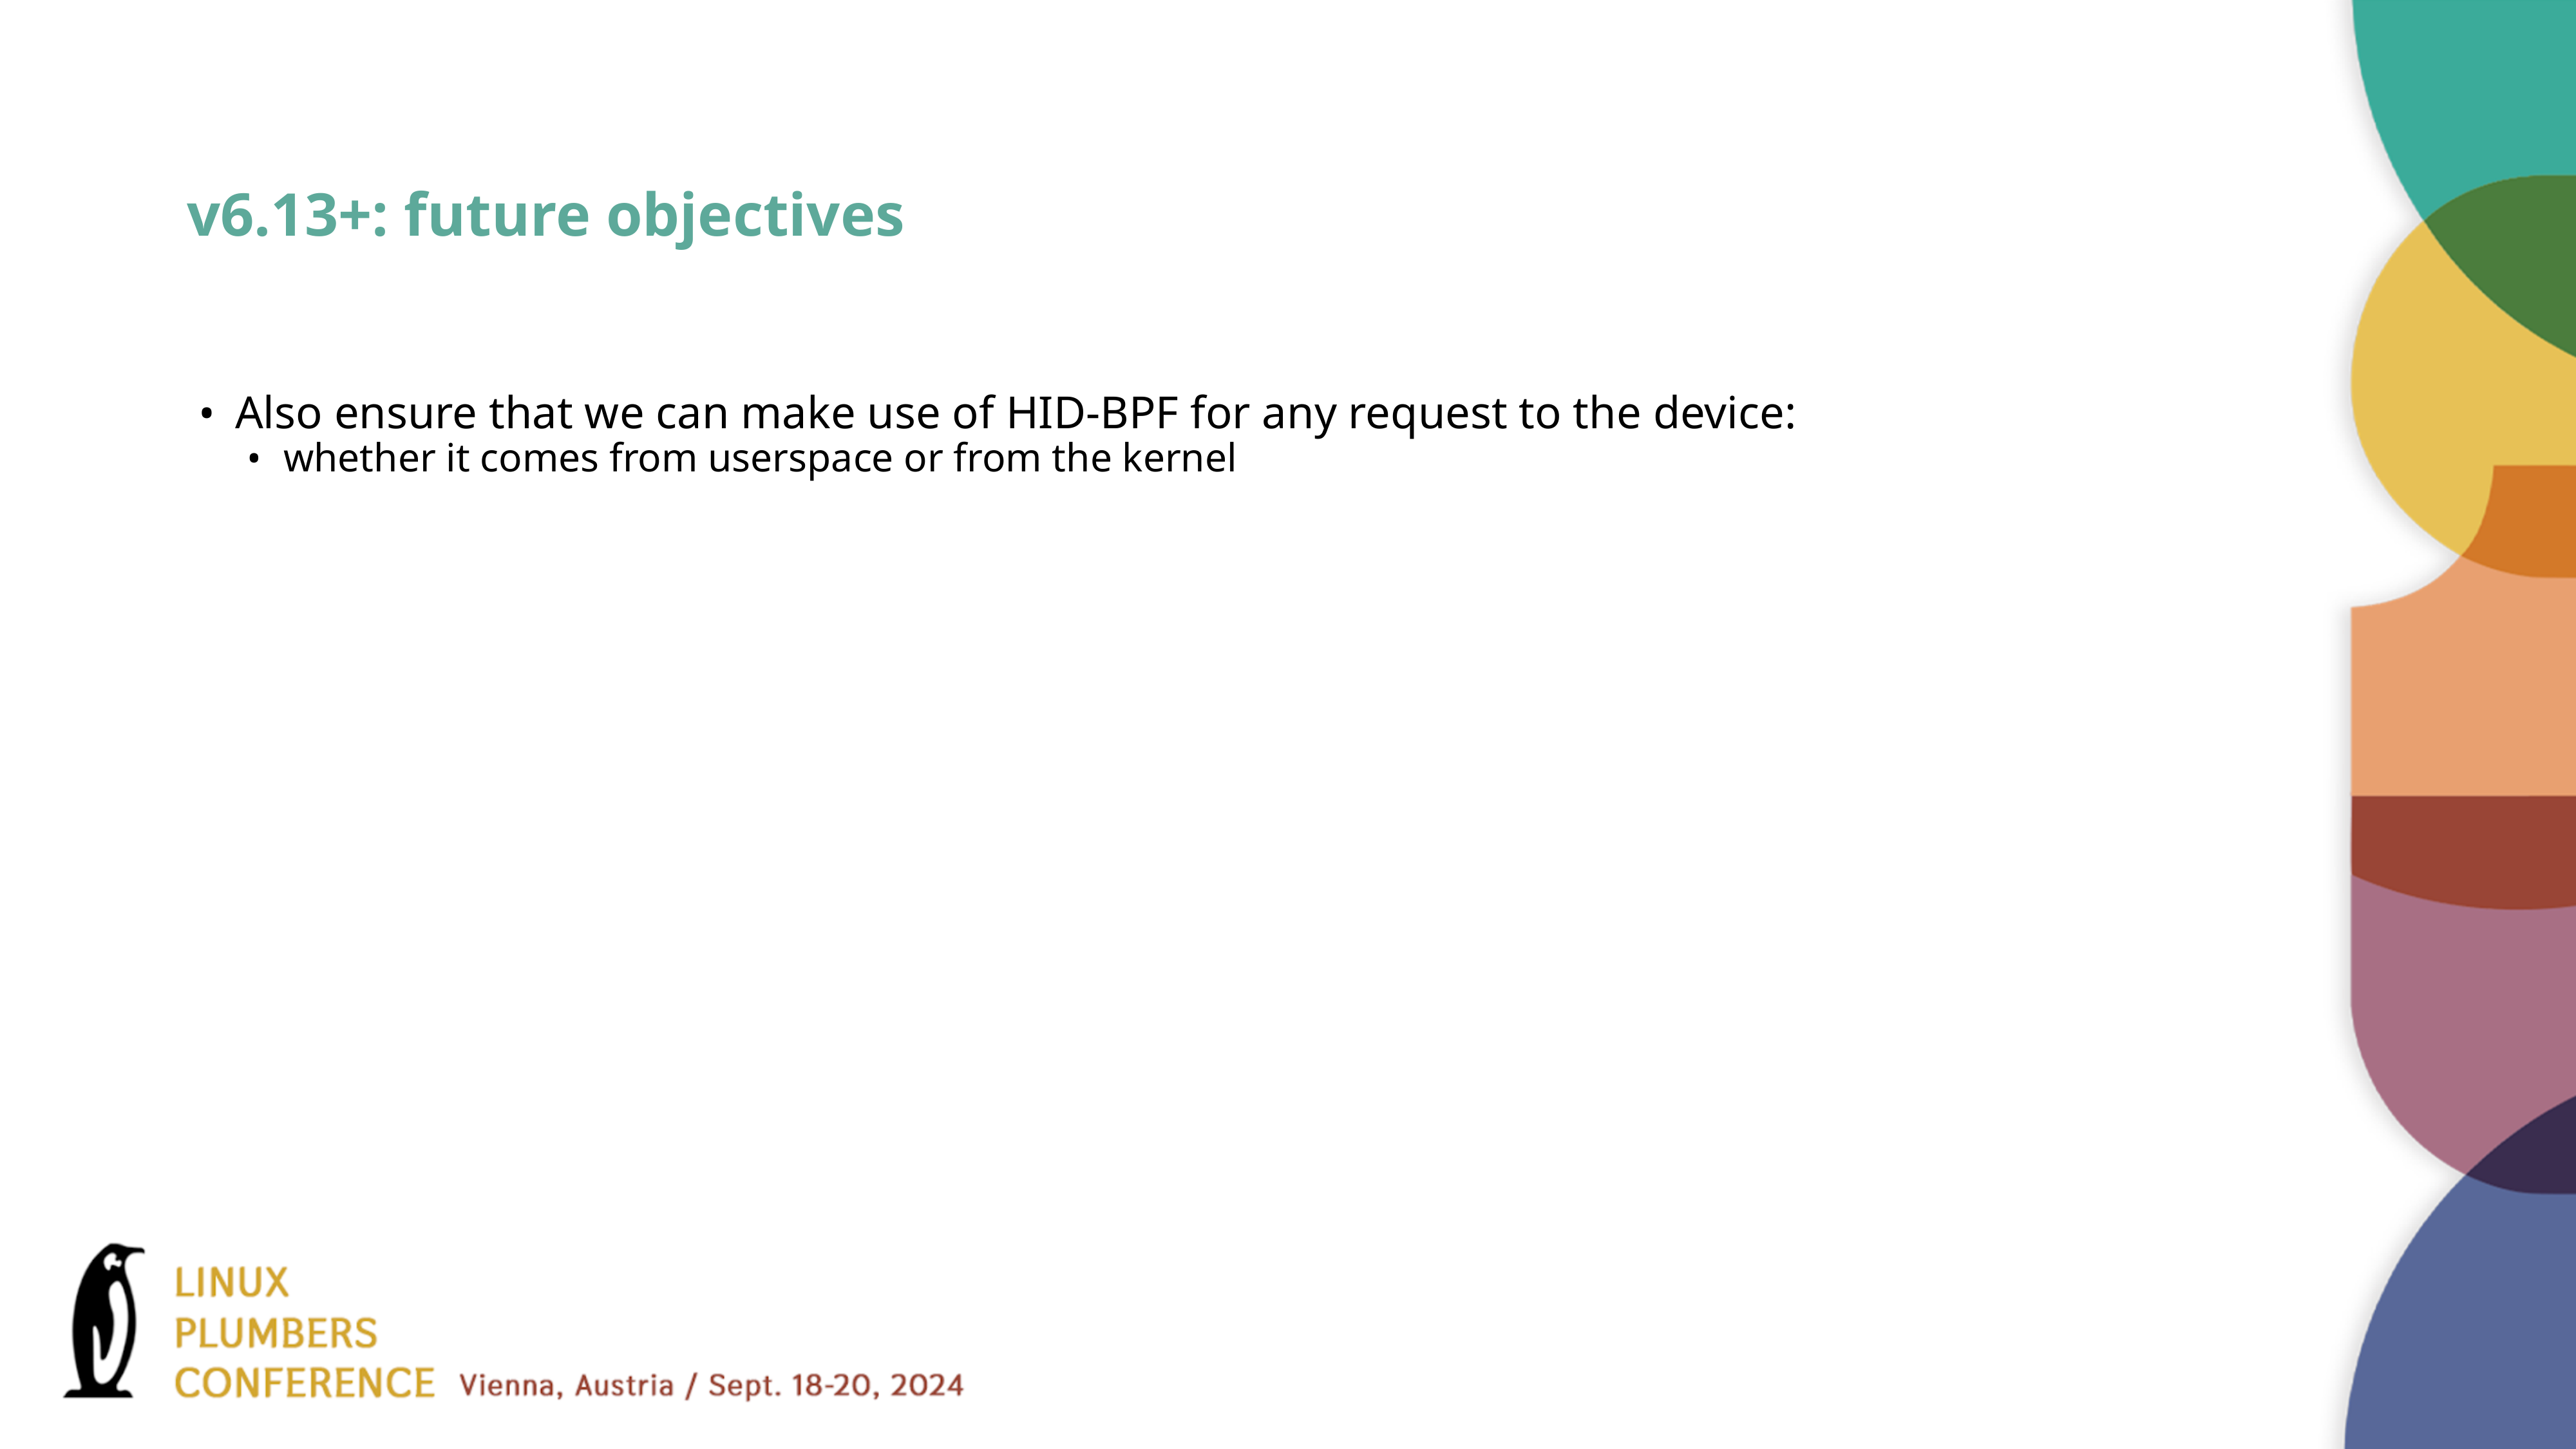

# v6.13+: future objectives
Also ensure that we can make use of HID-BPF for any request to the device:
whether it comes from userspace or from the kernel